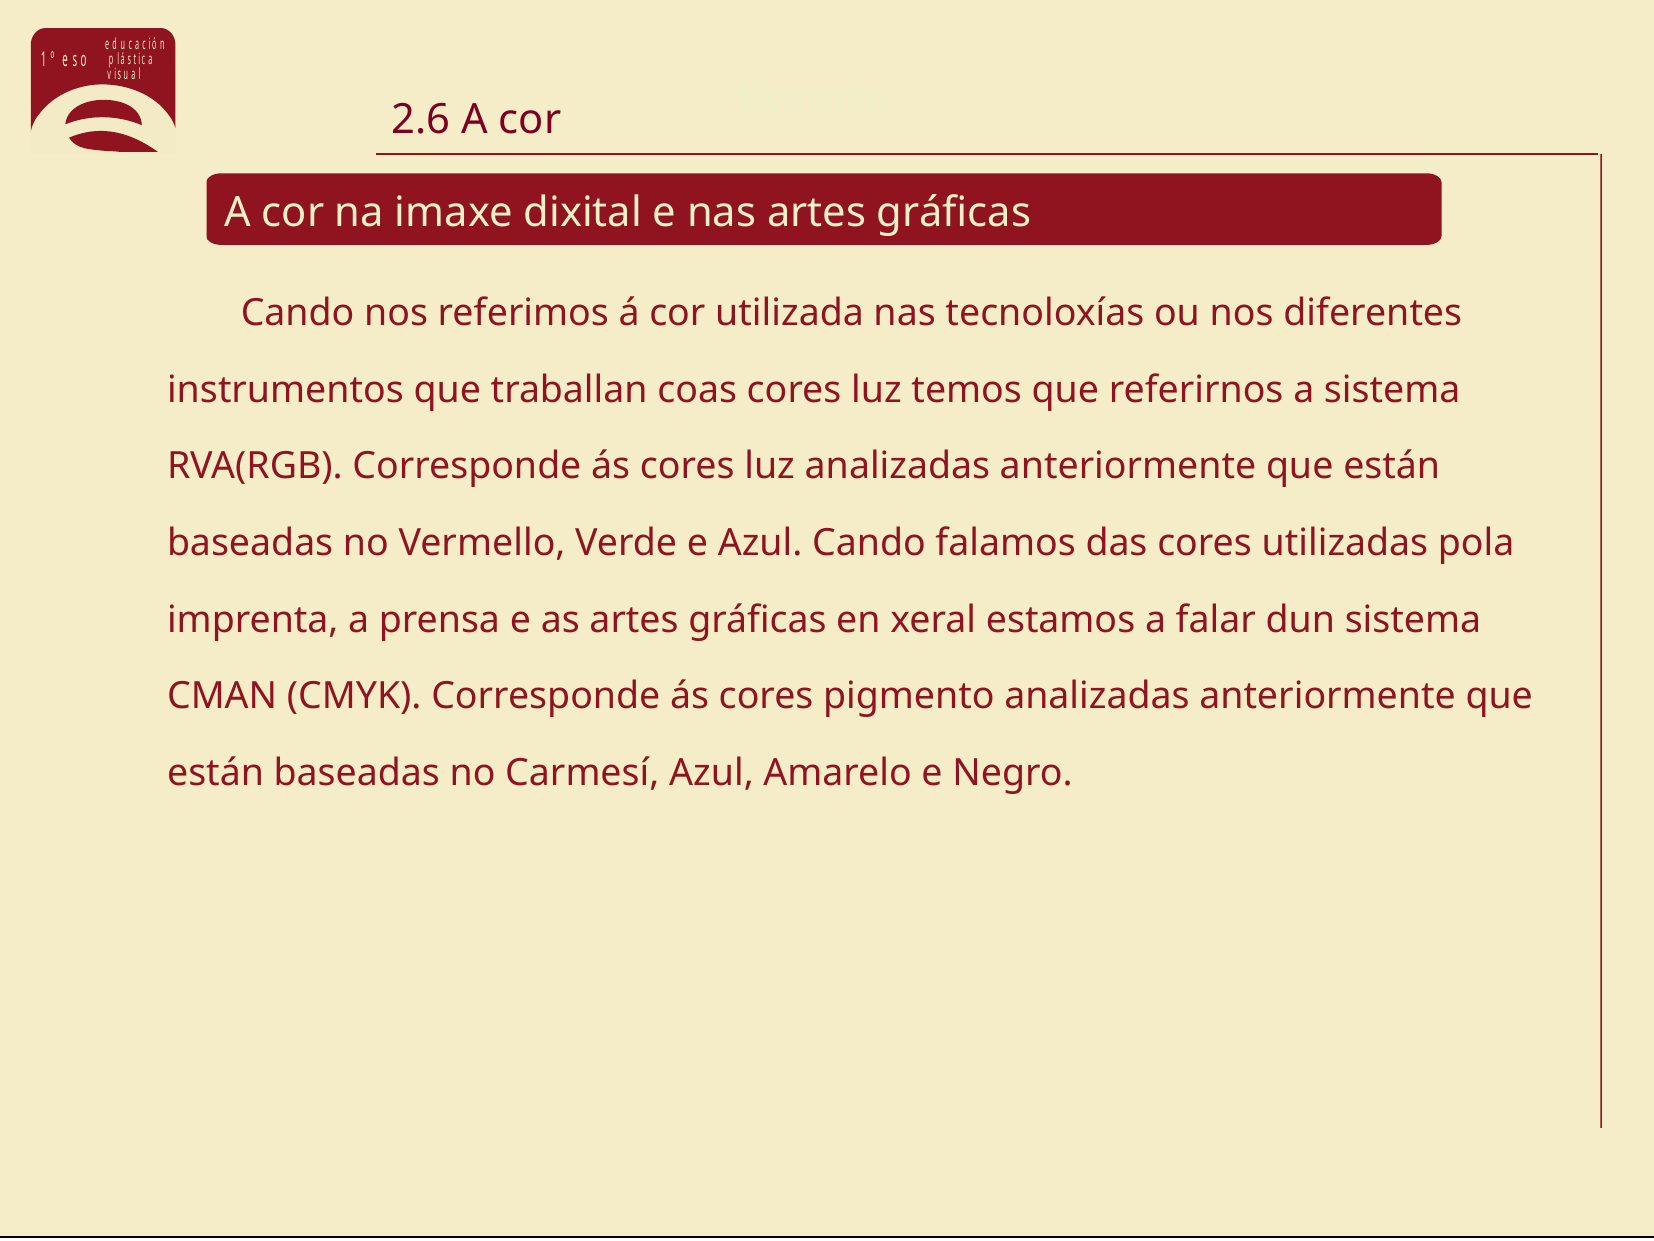

Elemento
2.6 A cor
A cor na imaxe dixital e nas artes gráficas
	Cando nos referimos á cor utilizada nas tecnoloxías ou nos diferentes instrumentos que traballan coas cores luz temos que referirnos a sistema RVA(RGB). Corresponde ás cores luz analizadas anteriormente que están baseadas no Vermello, Verde e Azul. Cando falamos das cores utilizadas pola imprenta, a prensa e as artes gráficas en xeral estamos a falar dun sistema CMAN (CMYK). Corresponde ás cores pigmento analizadas anteriormente que están baseadas no Carmesí, Azul, Amarelo e Negro.
#